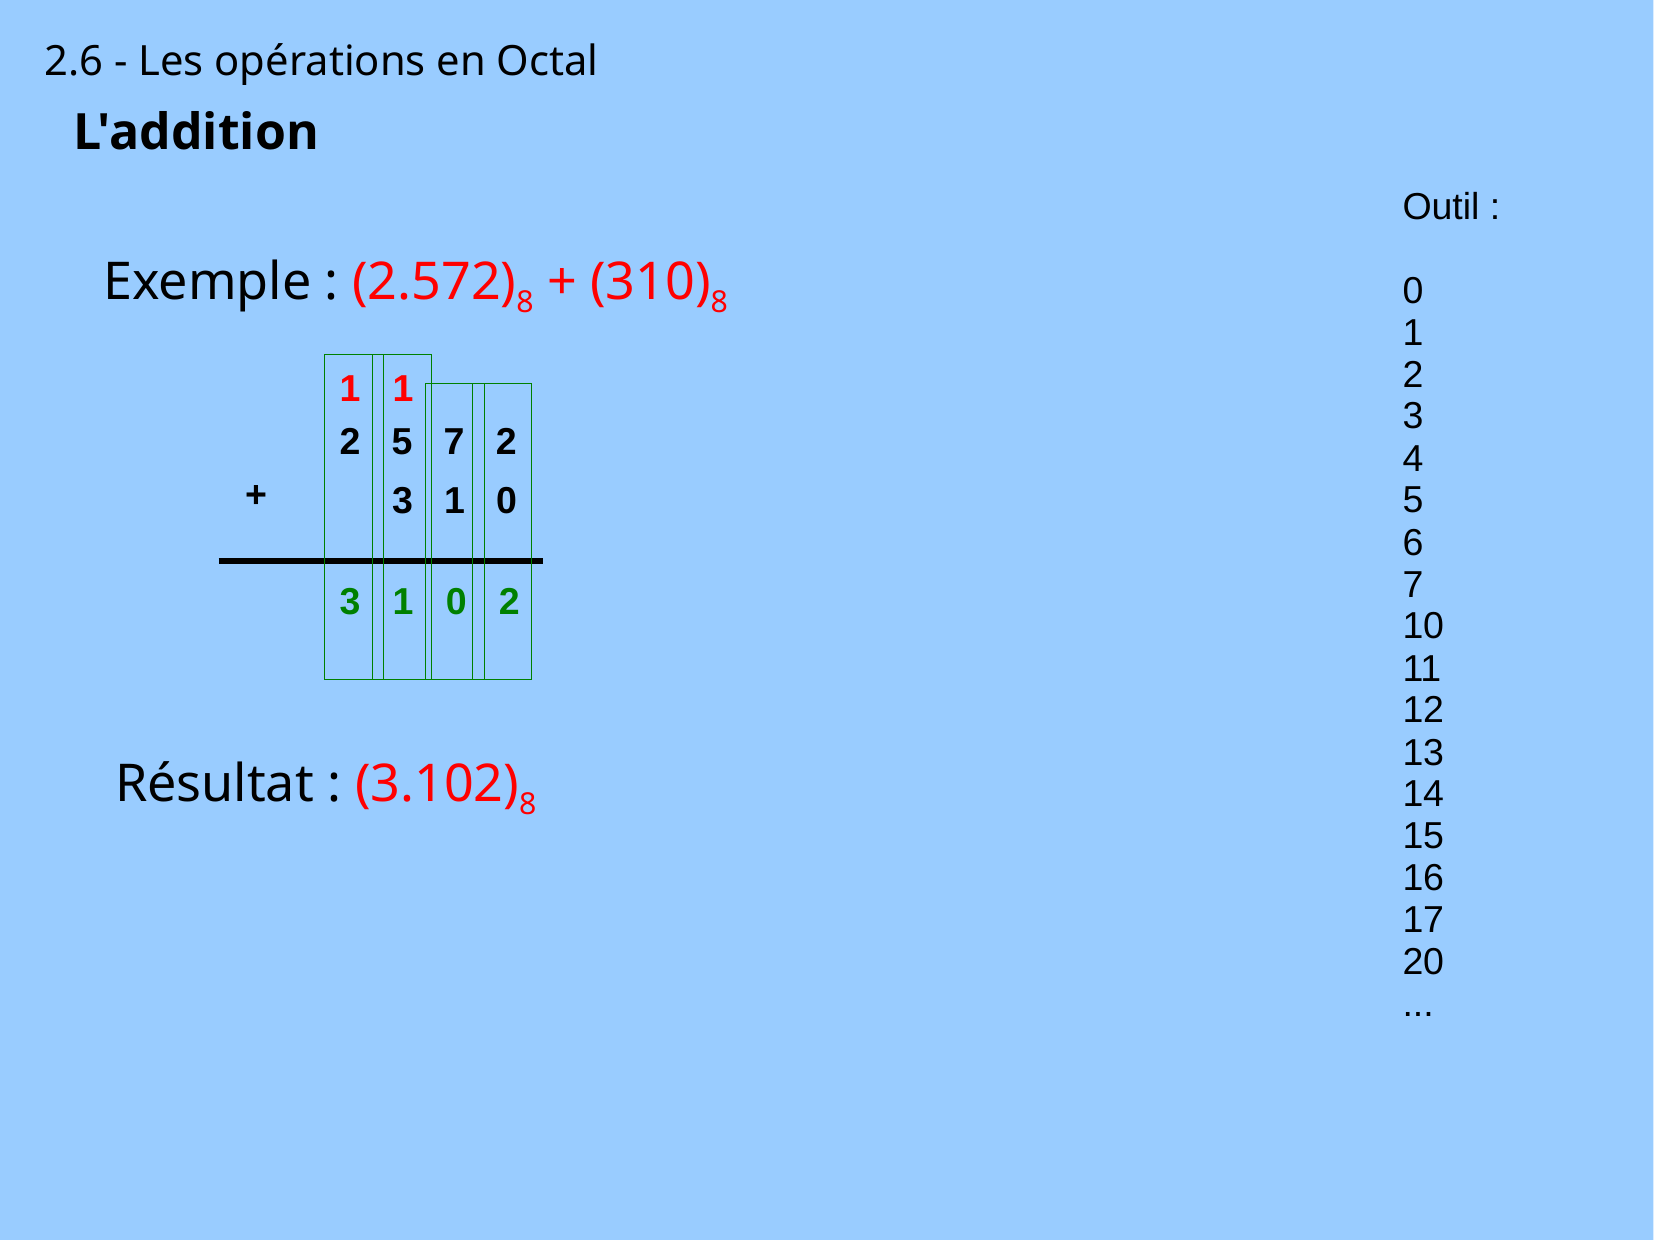

2.6 - Les opérations en Octal
L'addition
Outil :
0
1
2
3
4
5
6
7
10
11
12
13
14
15
16
17
20
...
Exemple : (2.572)8 + (310)8
1
1
2 5 7 2
+
 3 1 0
1
0
2
3
Résultat : (3.102)8